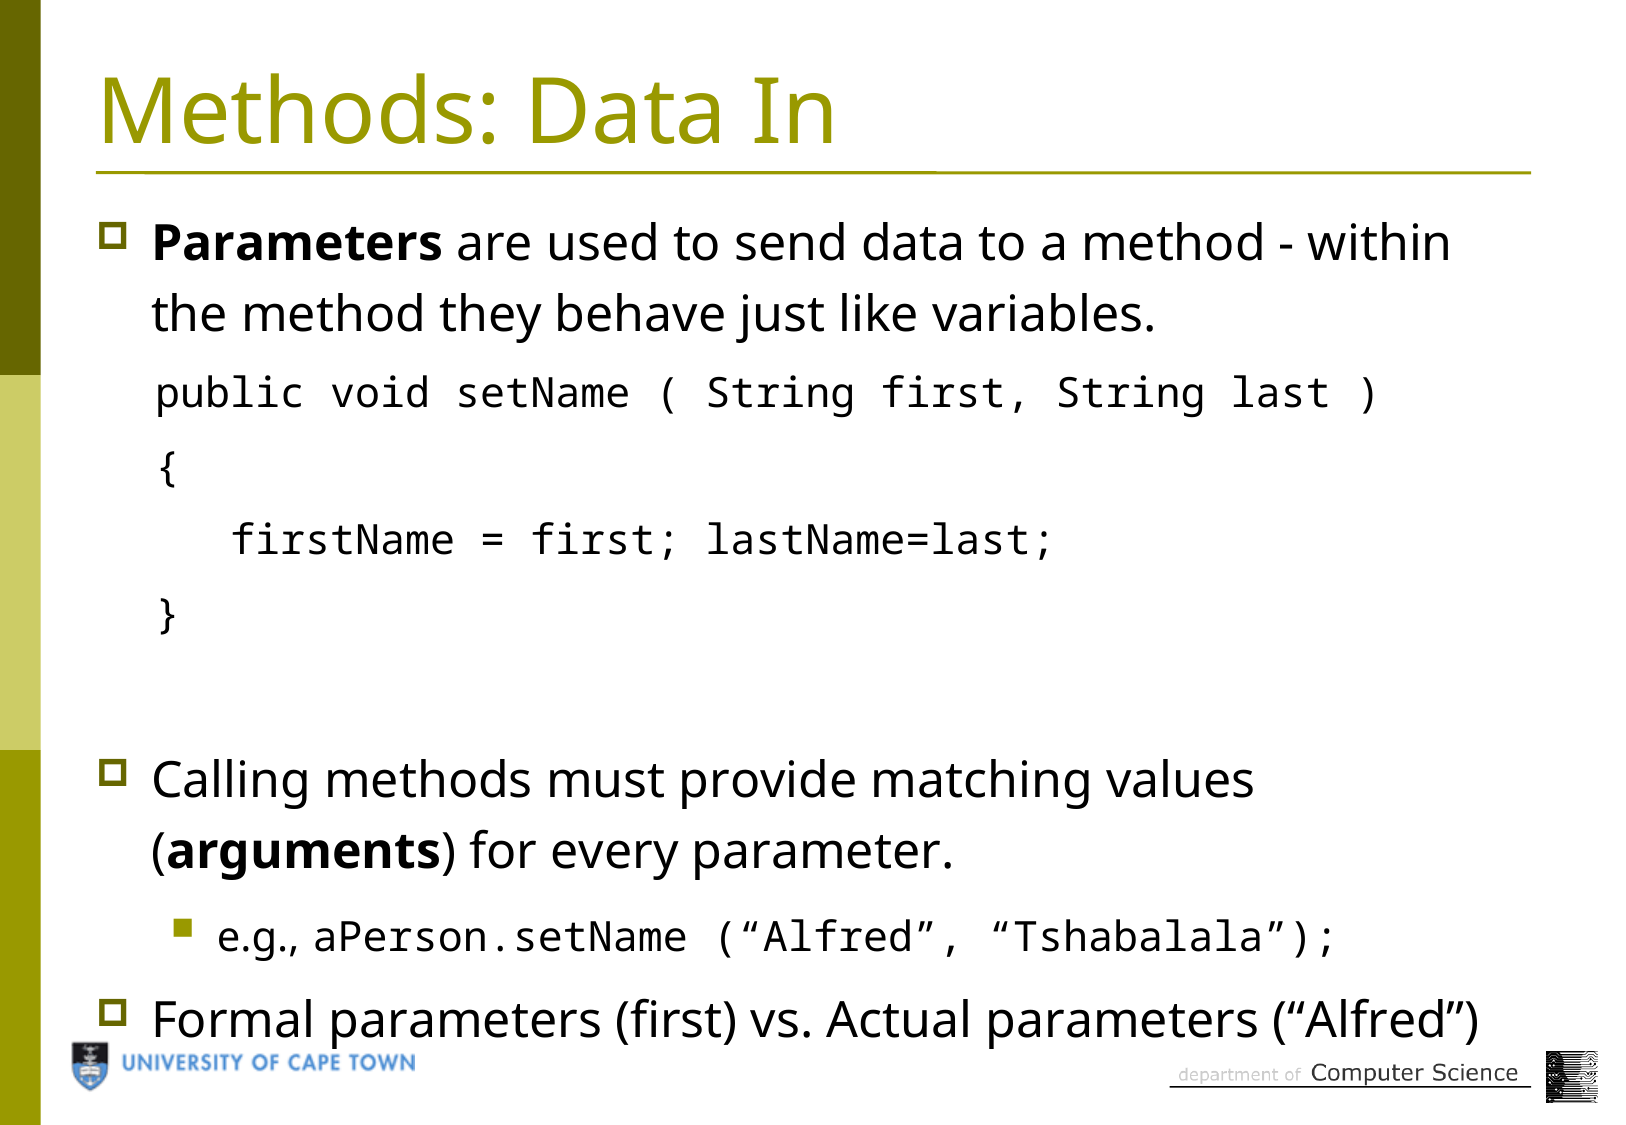

# Methods: Data In
Parameters are used to send data to a method - within the method they behave just like variables.
public void setName ( String first, String last )
{
 firstName = first; lastName=last;
}
Calling methods must provide matching values (arguments) for every parameter.
e.g., aPerson.setName (“Alfred”, “Tshabalala”);
Formal parameters (first) vs. Actual parameters (“Alfred”)